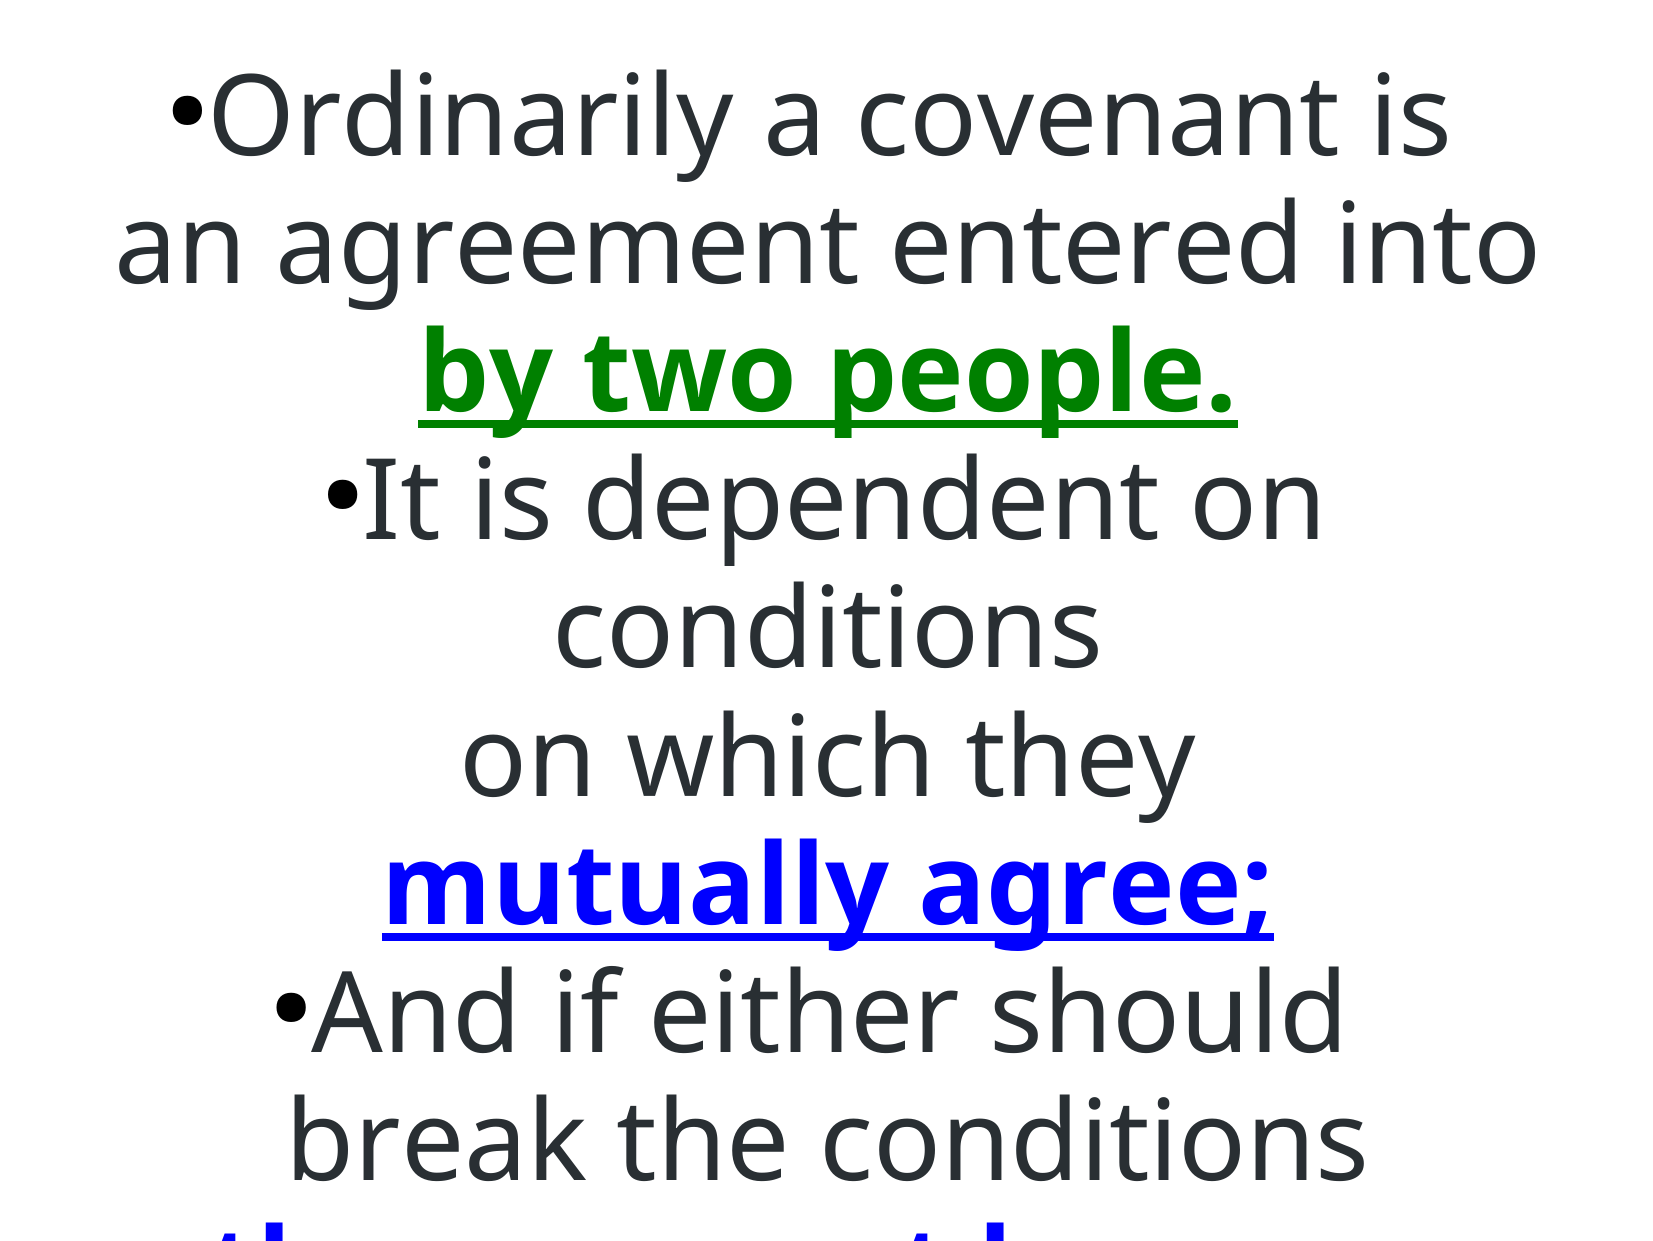

Ordinarily a covenant is
an agreement entered into
by two people.
It is dependent on conditions
on which they
mutually agree;
And if either should
break the conditions
the covenant becomes void.
24